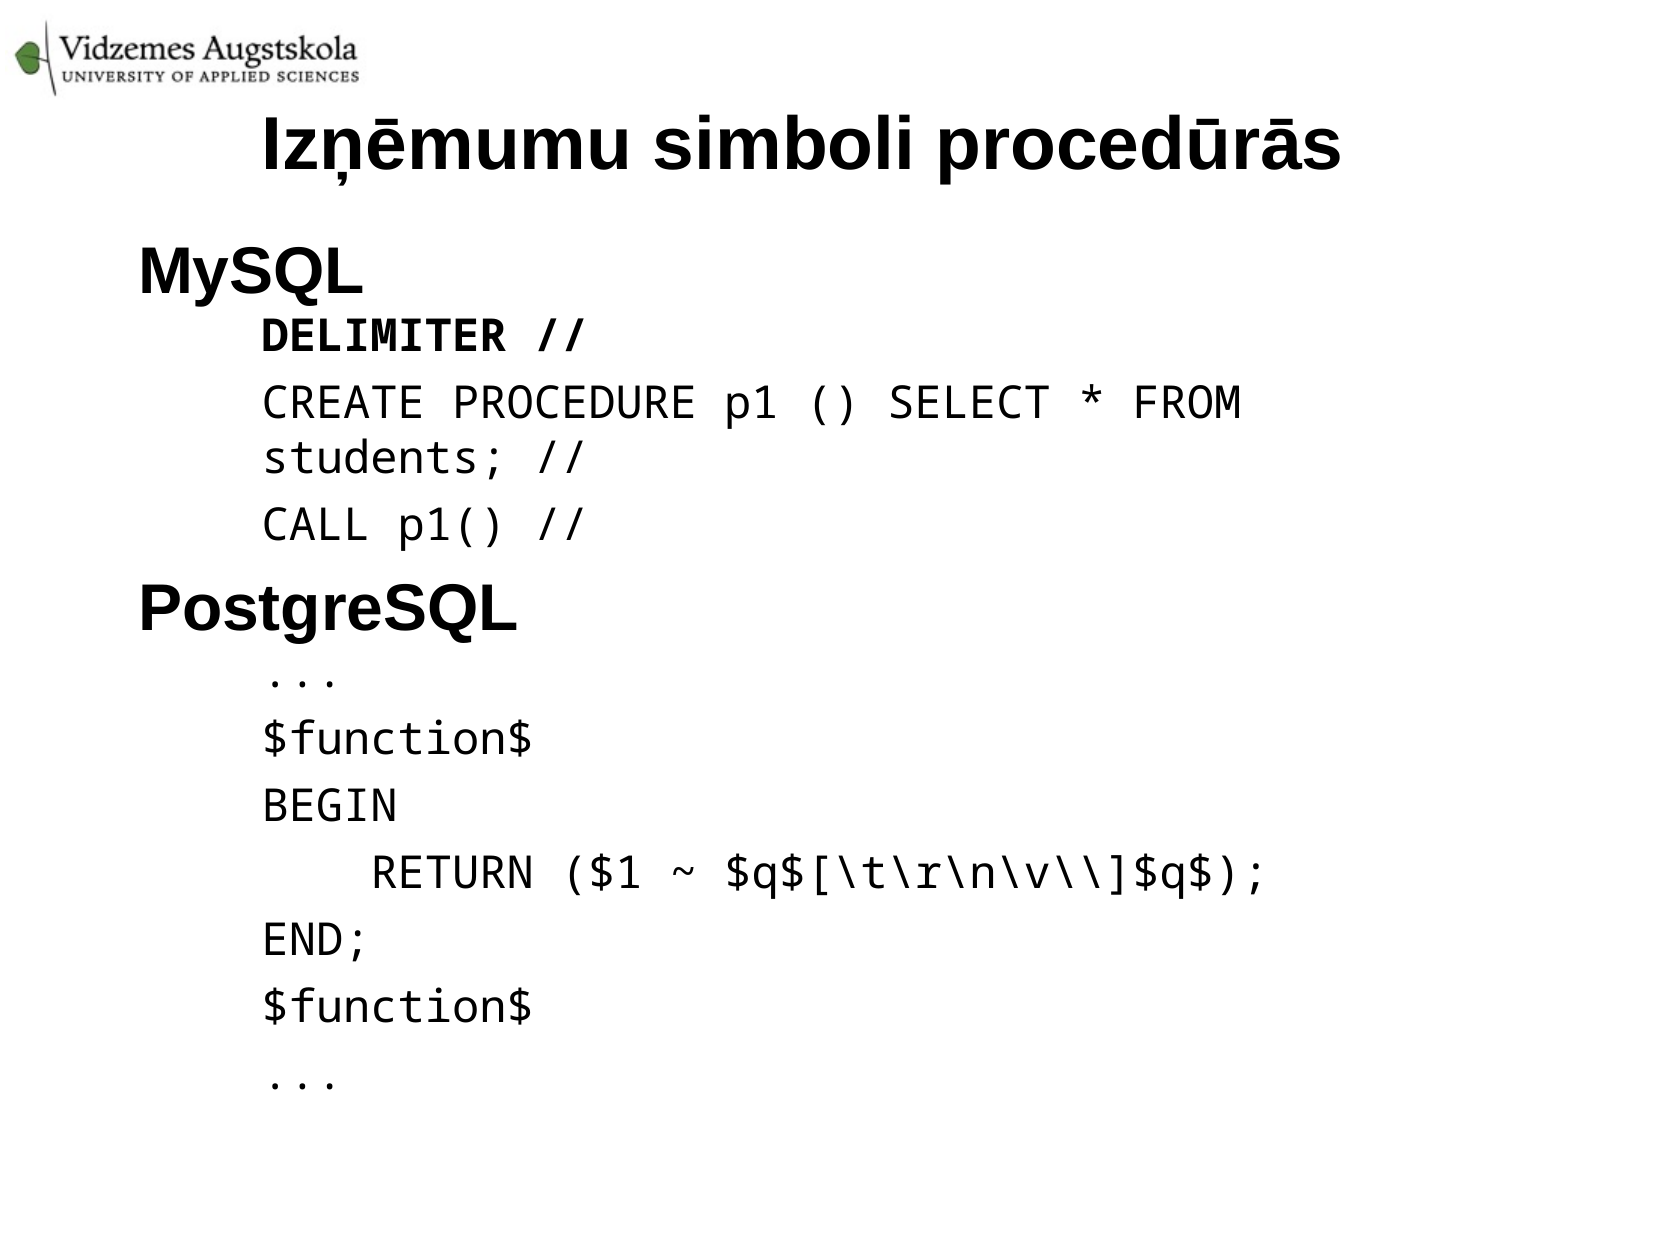

# Izņēmumu simboli procedūrās
MySQL
DELIMITER //
CREATE PROCEDURE p1 () SELECT * FROM students; //
CALL p1() //
PostgreSQL
...
$function$
BEGIN
 RETURN ($1 ~ $q$[\t\r\n\v\\]$q$);
END;
$function$
...